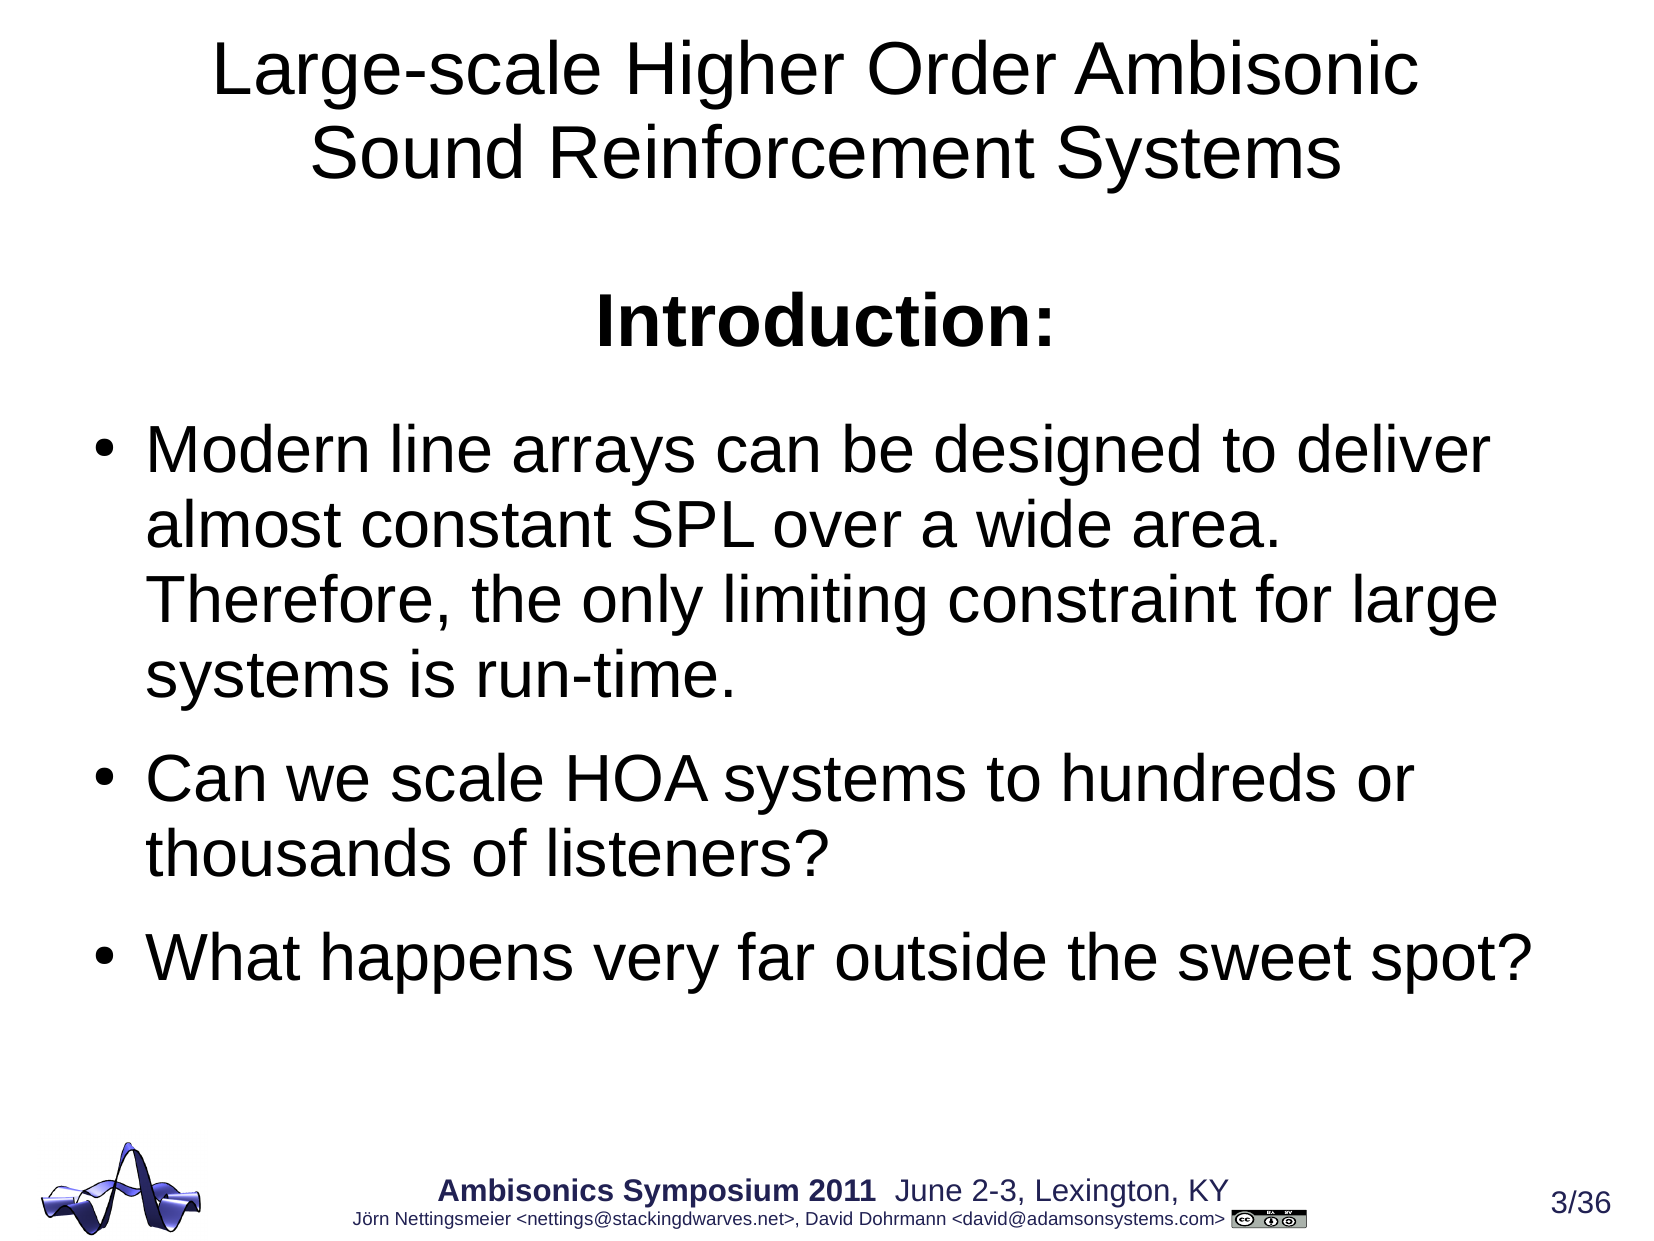

# Large-scale Higher Order Ambisonic Sound Reinforcement Systems Introduction:
Modern line arrays can be designed to deliver almost constant SPL over a wide area.
Therefore, the only limiting constraint for large systems is run-time.
Can we scale HOA systems to hundreds or thousands of listeners?
What happens very far outside the sweet spot?